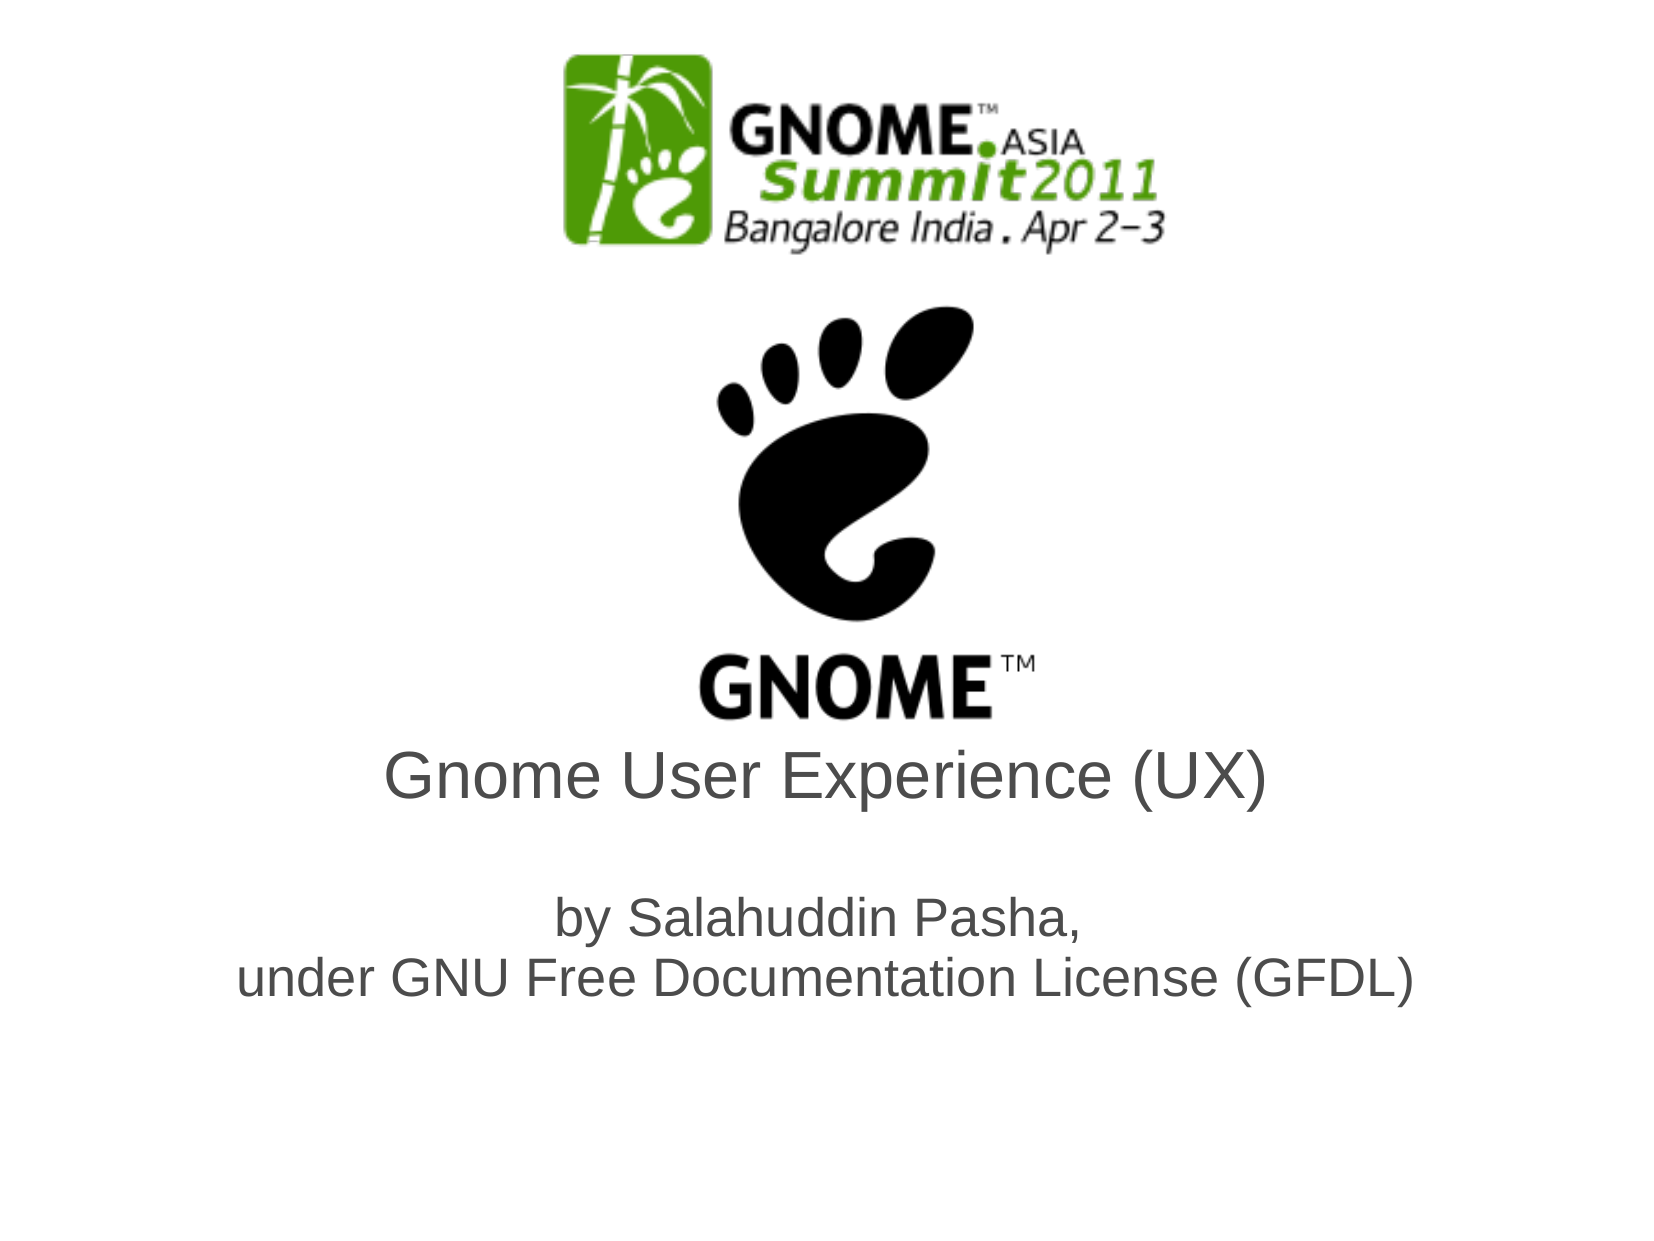

Gnome User Experience (UX)
by Salahuddin Pasha,
under GNU Free Documentation License (GFDL)